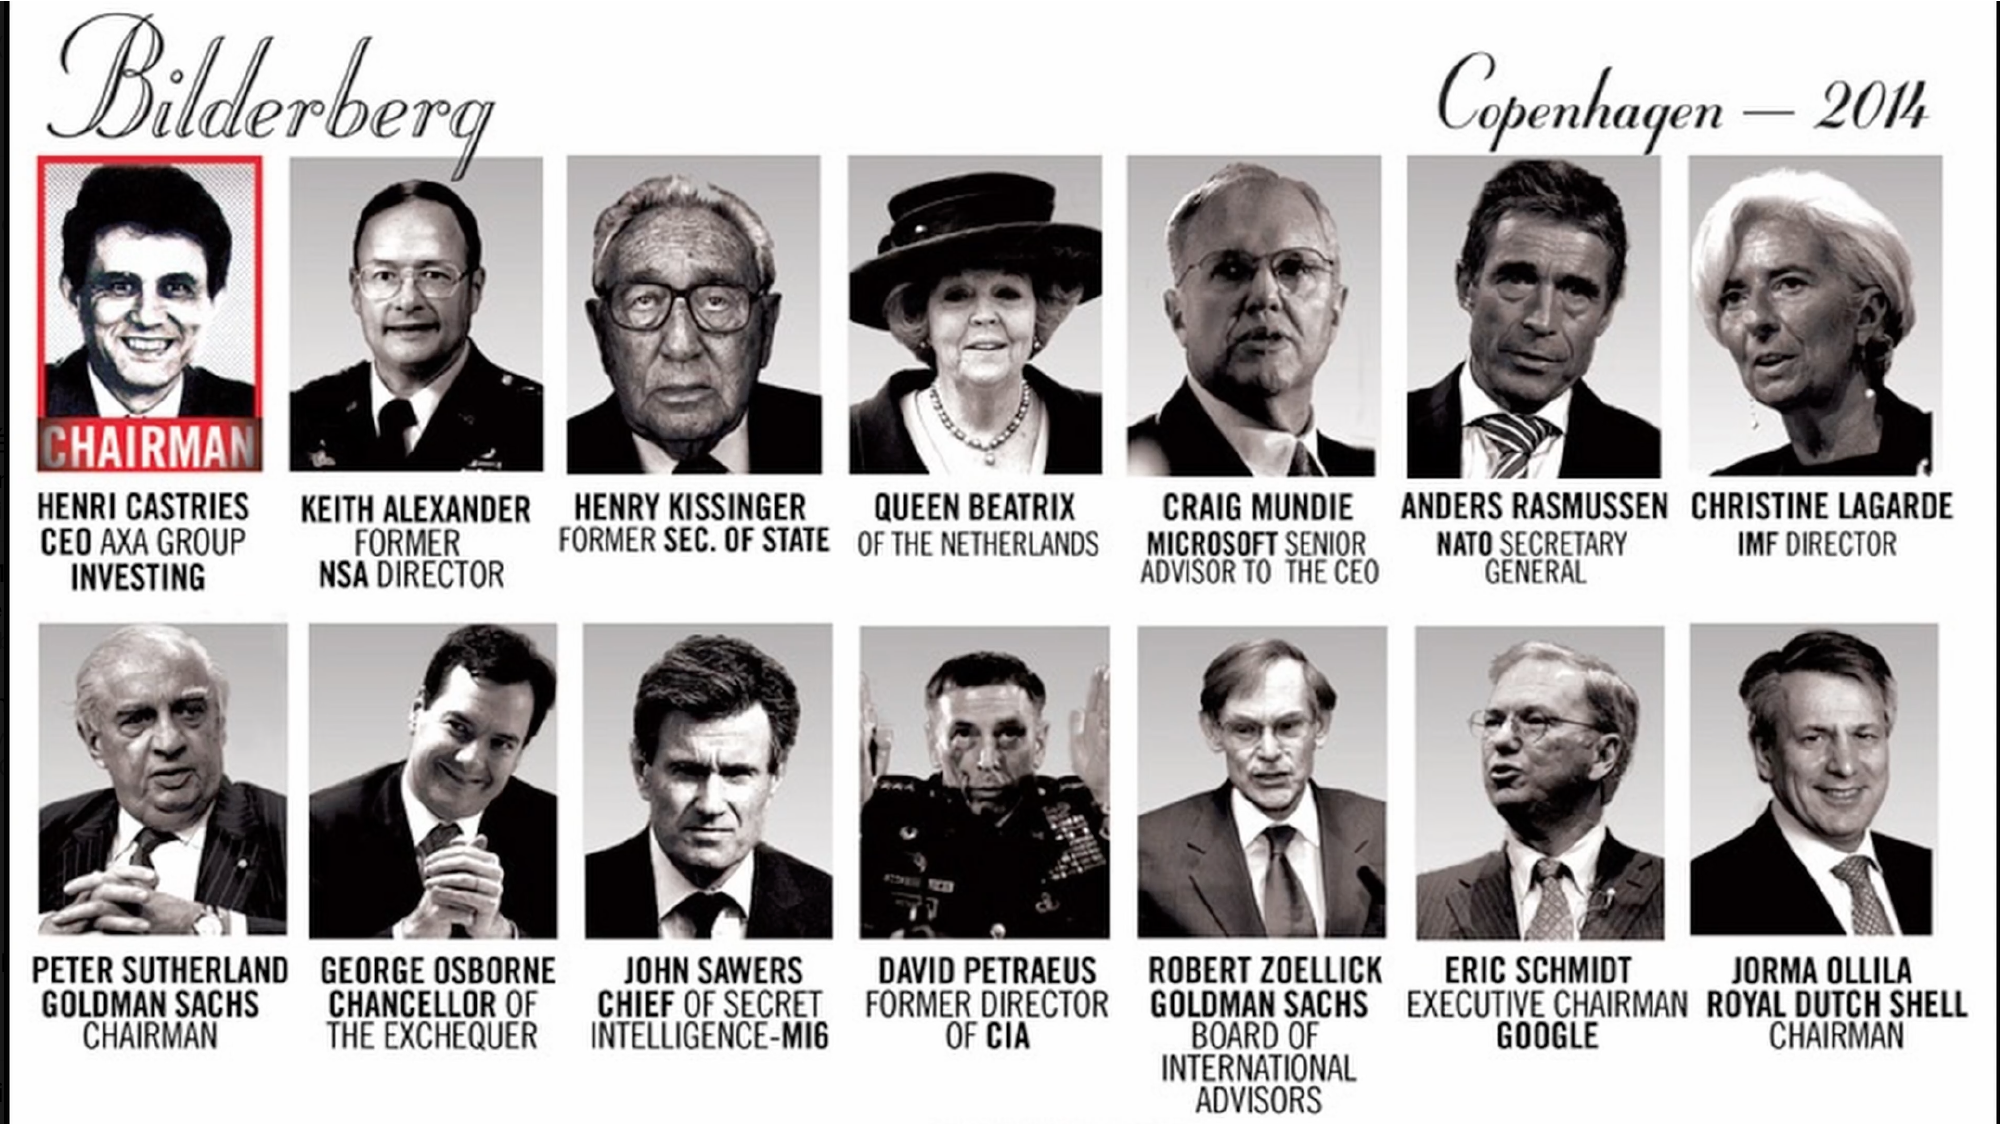

Qui sont les invités
des réunions
du groupe Bilderberg ?